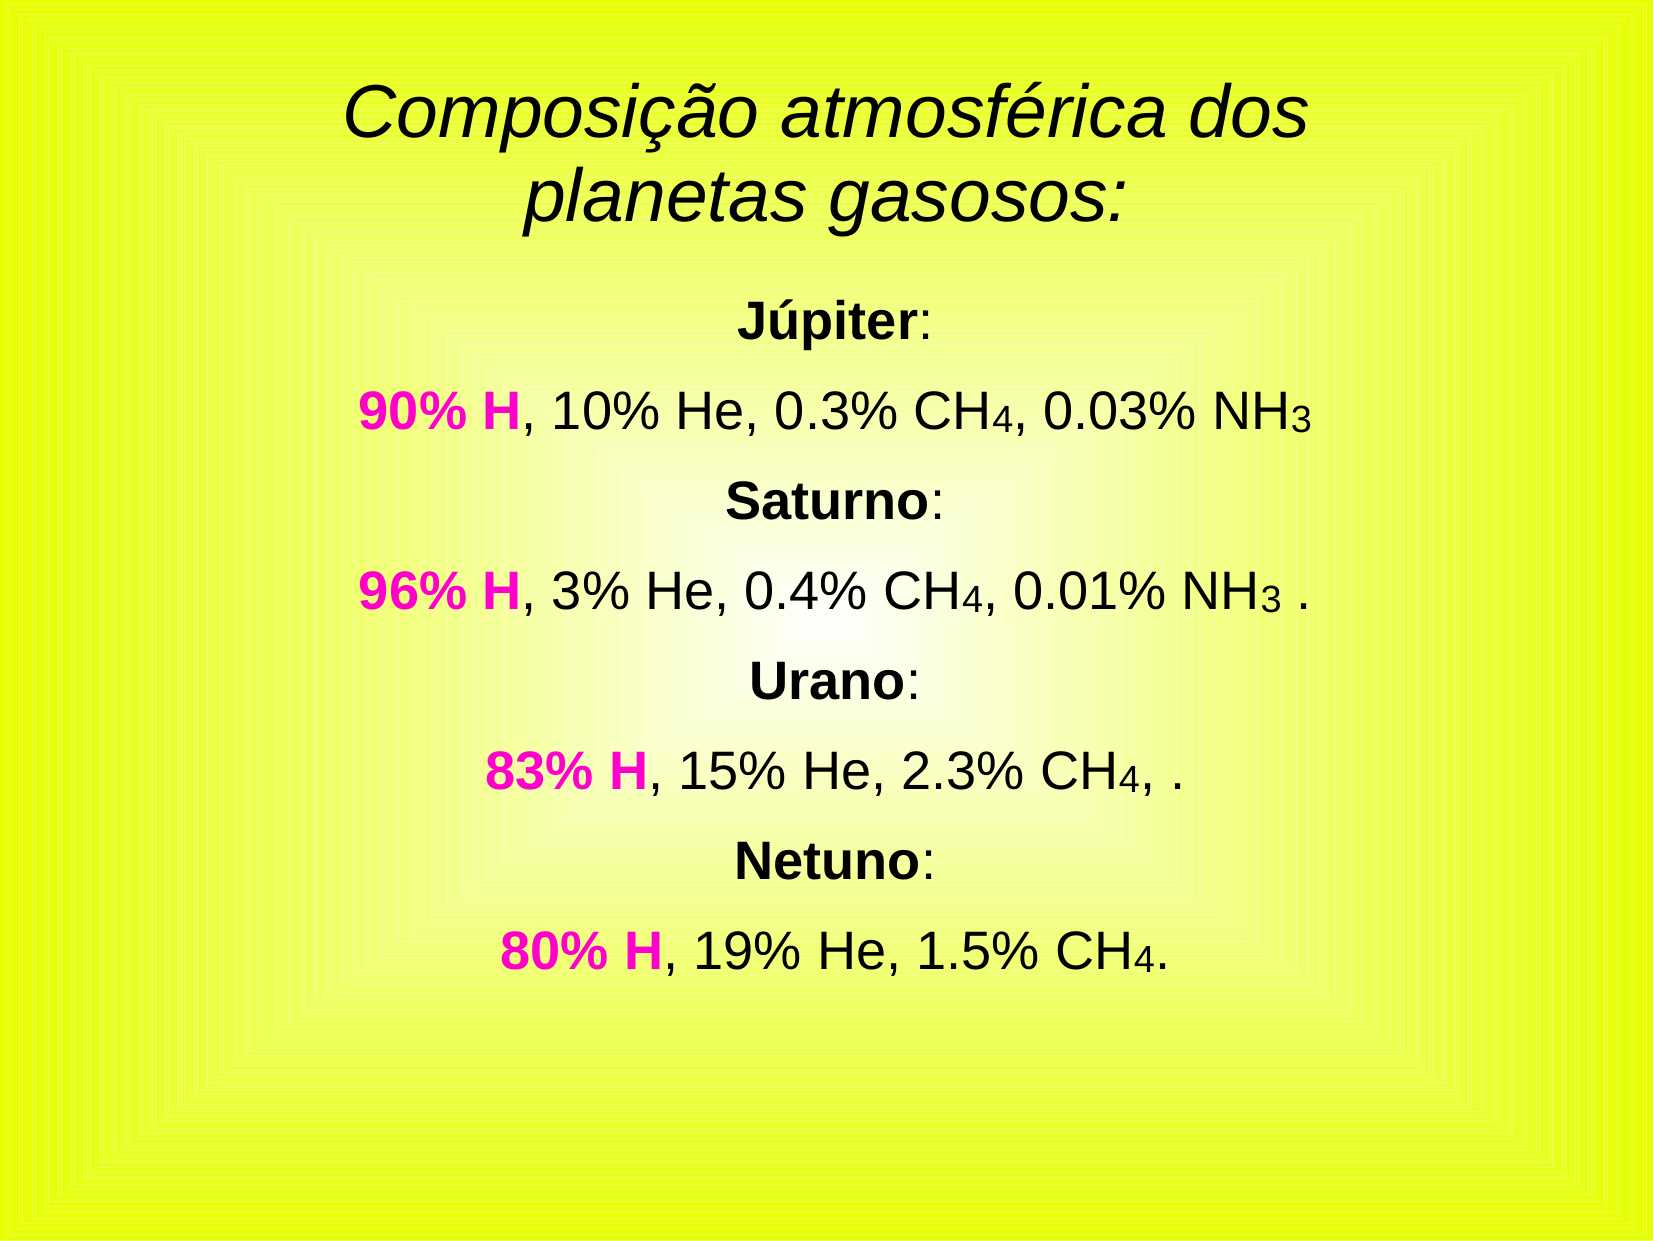

# Composição atmosférica dos planetas gasosos:
Júpiter:
90% H, 10% He, 0.3% CH4, 0.03% NH3
Saturno:
96% H, 3% He, 0.4% CH4, 0.01% NH3 .
Urano:
83% H, 15% He, 2.3% CH4, .
Netuno:
80% H, 19% He, 1.5% CH4.